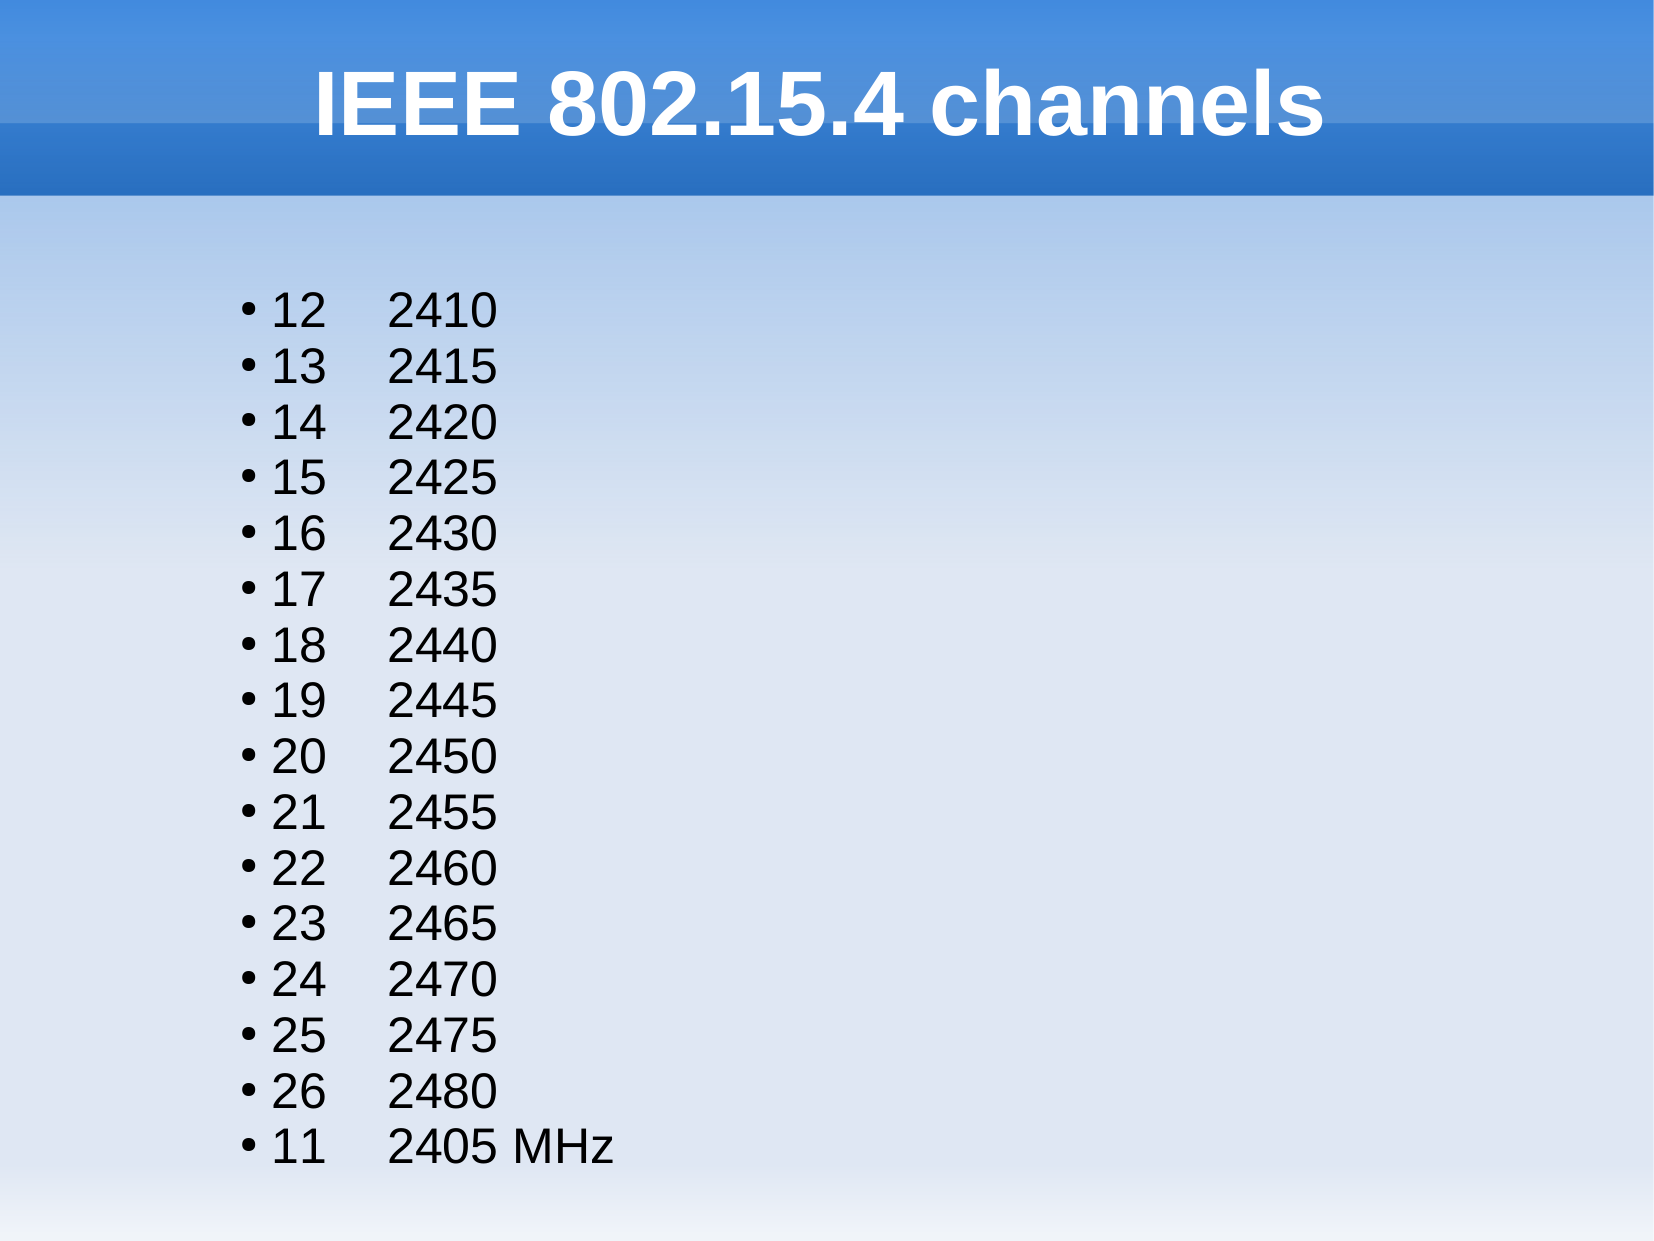

# IEEE 802.15.4 channels
 12	2410
 13	2415
 14 	2420
 15	2425
 16	2430
 17	2435
 18	2440
 19	2445
 20	2450
 21	2455
 22	2460
 23	2465
 24	2470
 25	2475
 26	2480
 11	2405 MHz